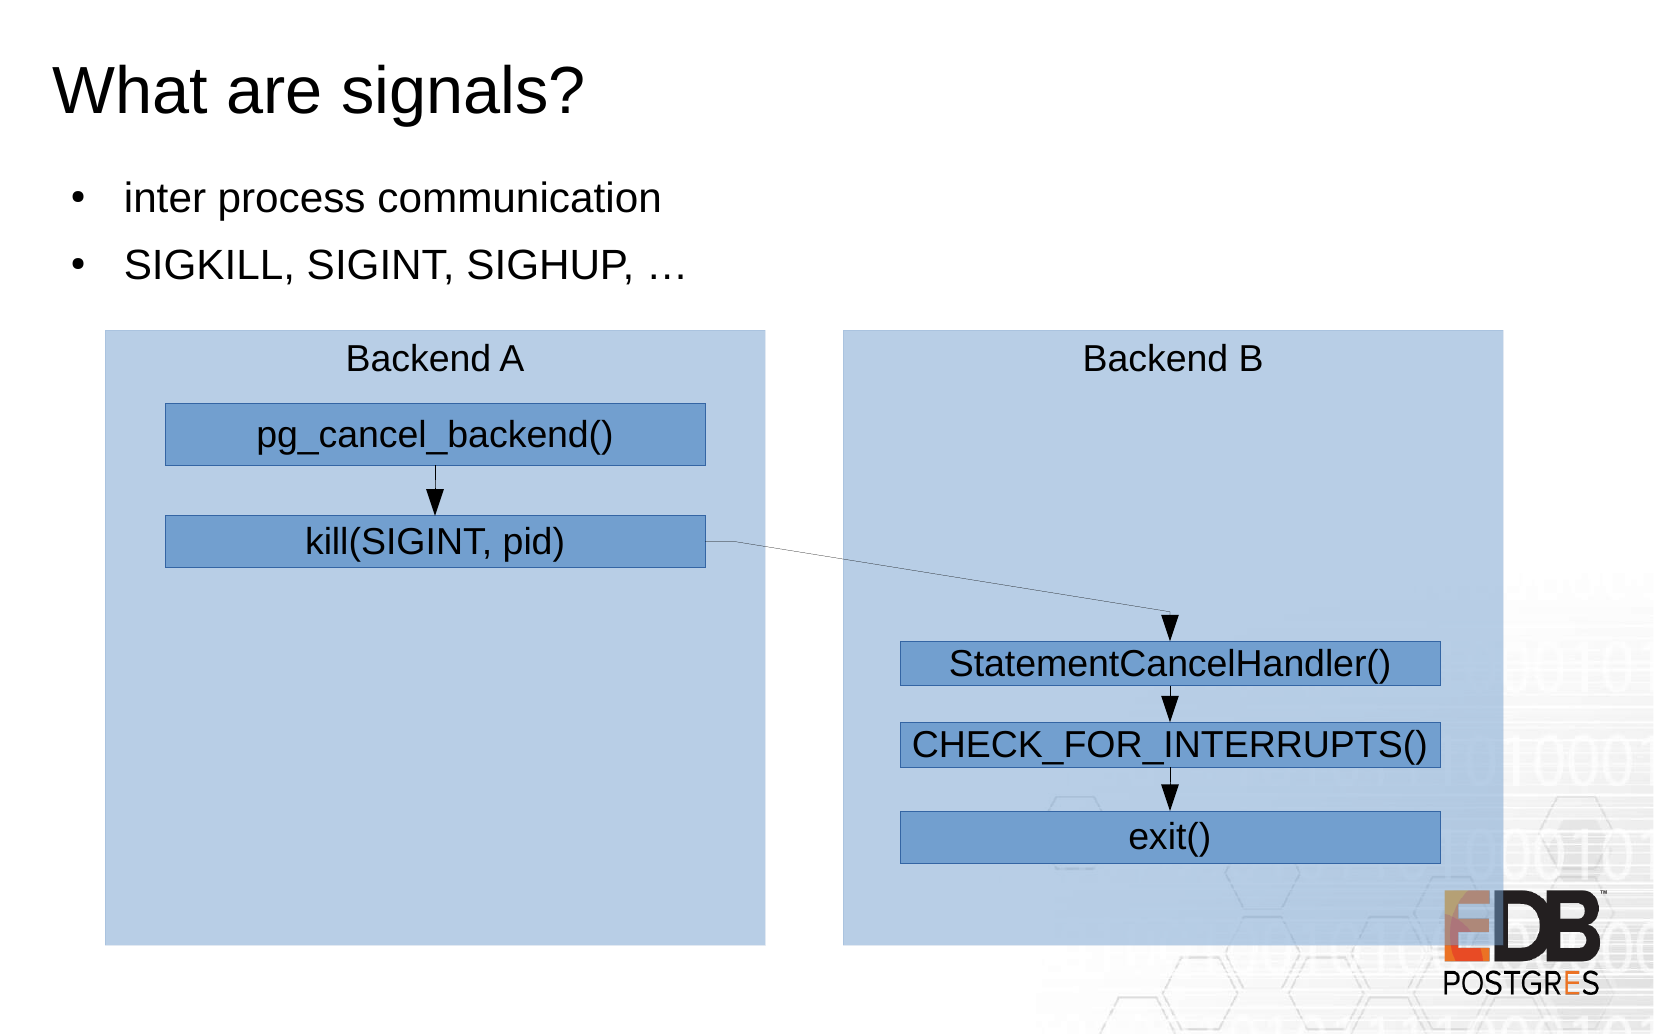

# What are signals?
inter process communication
SIGKILL, SIGINT, SIGHUP, …
Backend A
Backend B
pg_cancel_backend()
kill(SIGINT, pid)
StatementCancelHandler()
CHECK_FOR_INTERRUPTS()
exit()